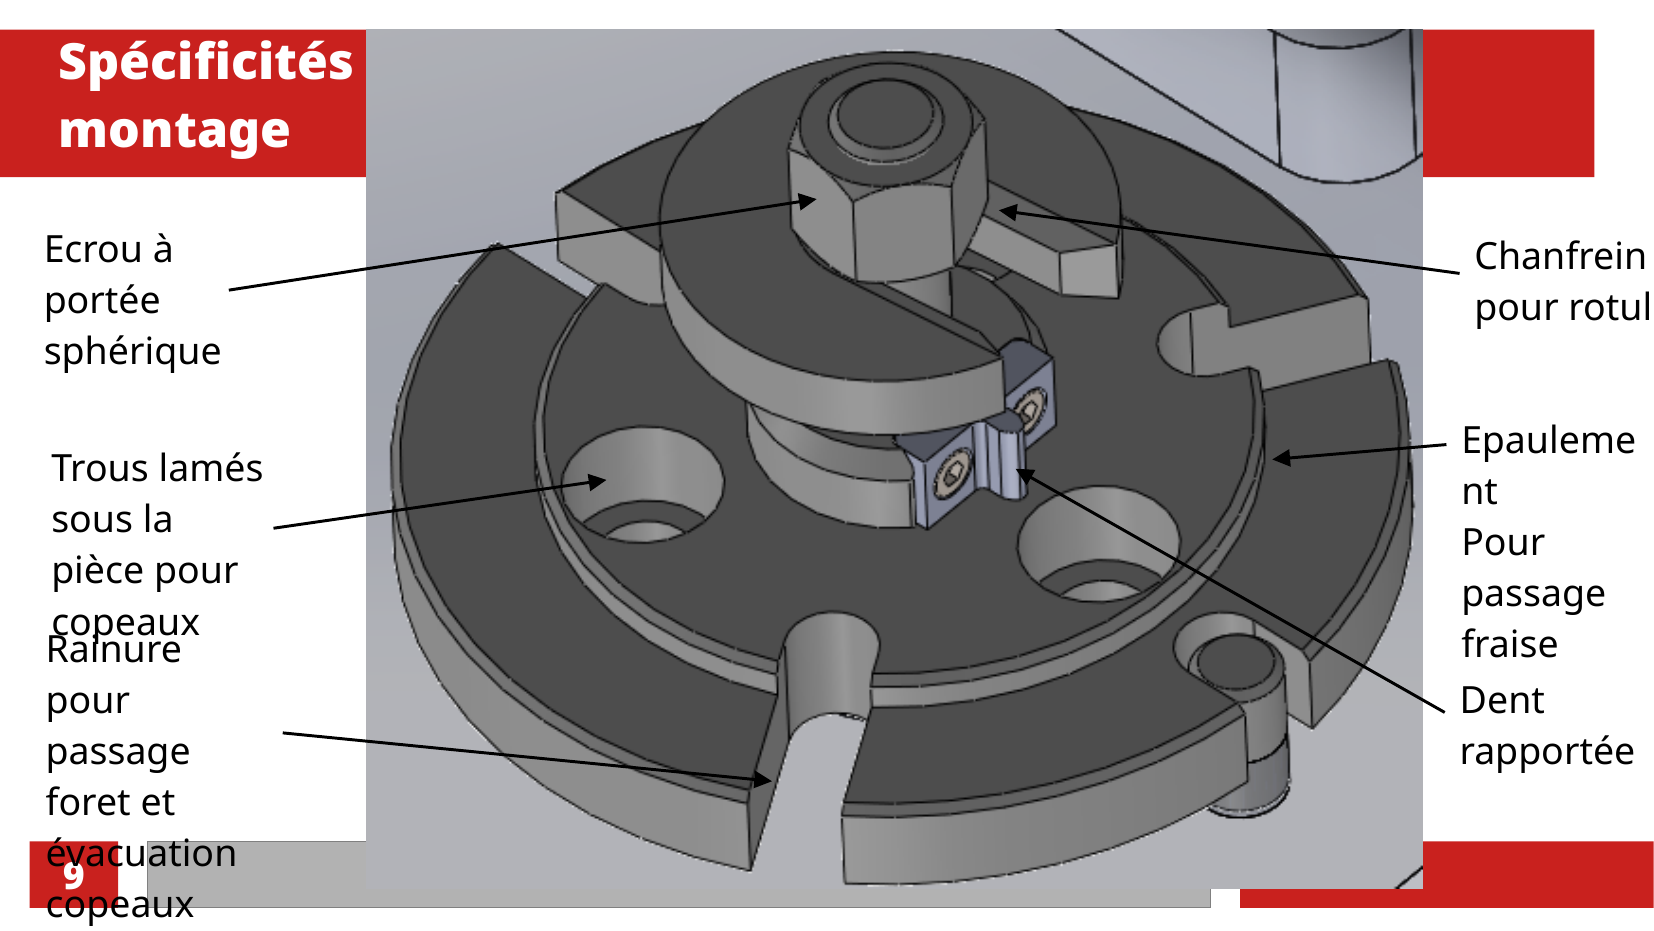

# Spécificités montage
Ecrou à portée sphérique
Chanfrein pour rotule
Epaulement
Pour passage fraise
Rainure pour passage foret et évacuation copeaux
Trous lamés sous la pièce pour copeaux
Dent rapportée
9